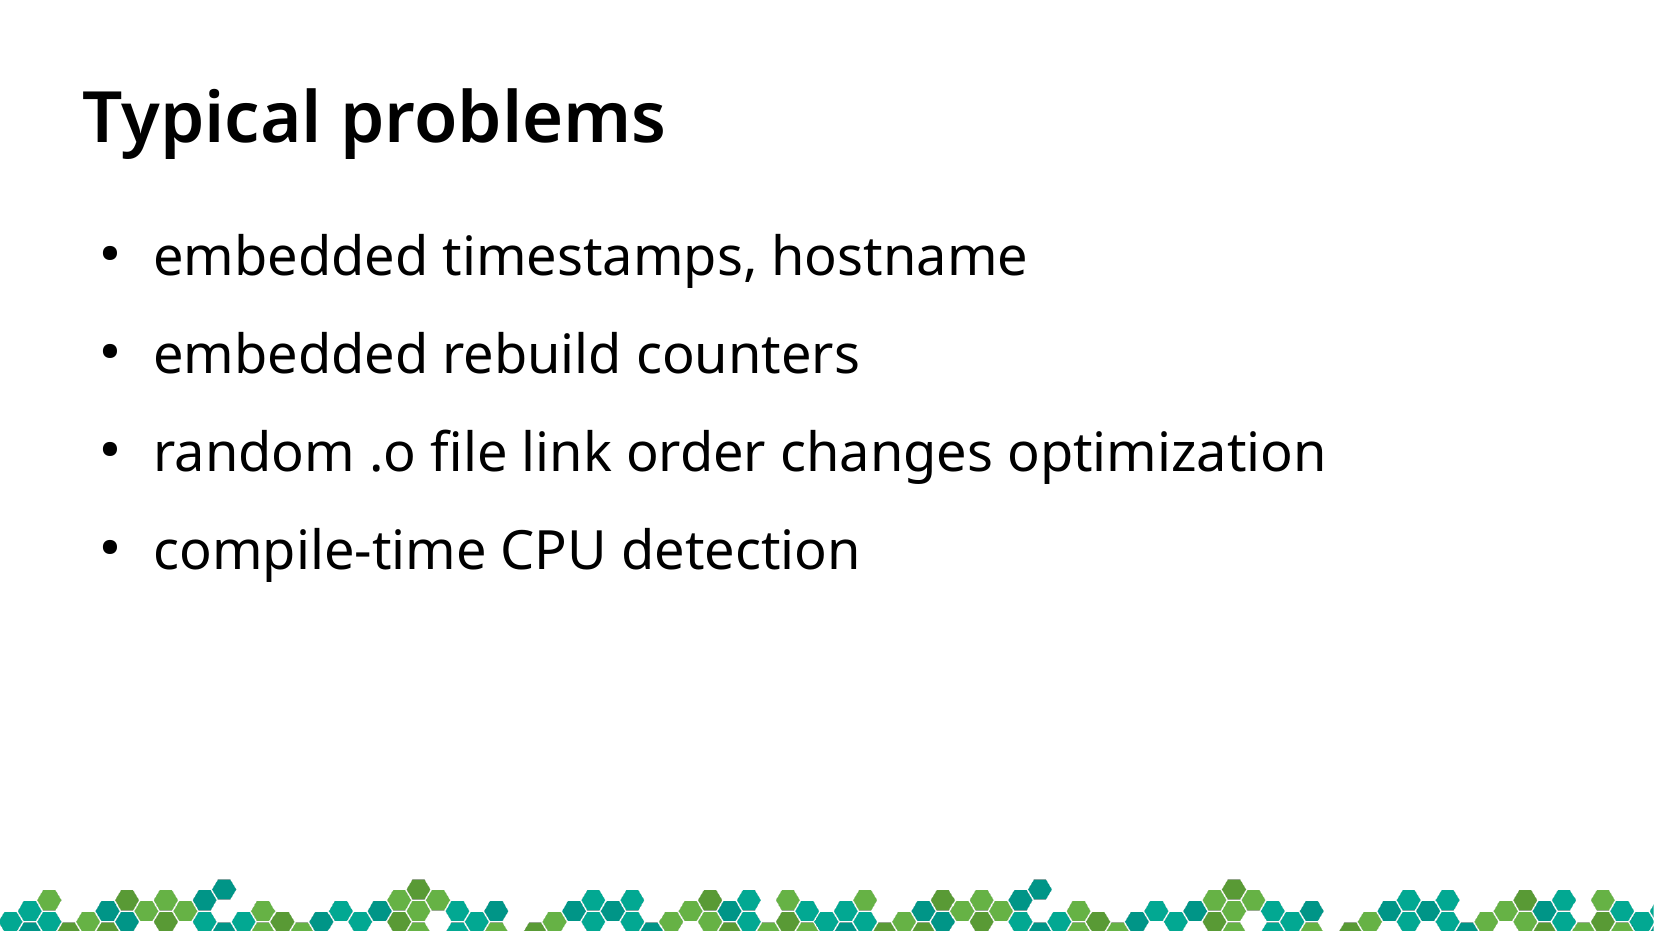

# Typical problems
embedded timestamps, hostname
embedded rebuild counters
random .o file link order changes optimization
compile-time CPU detection